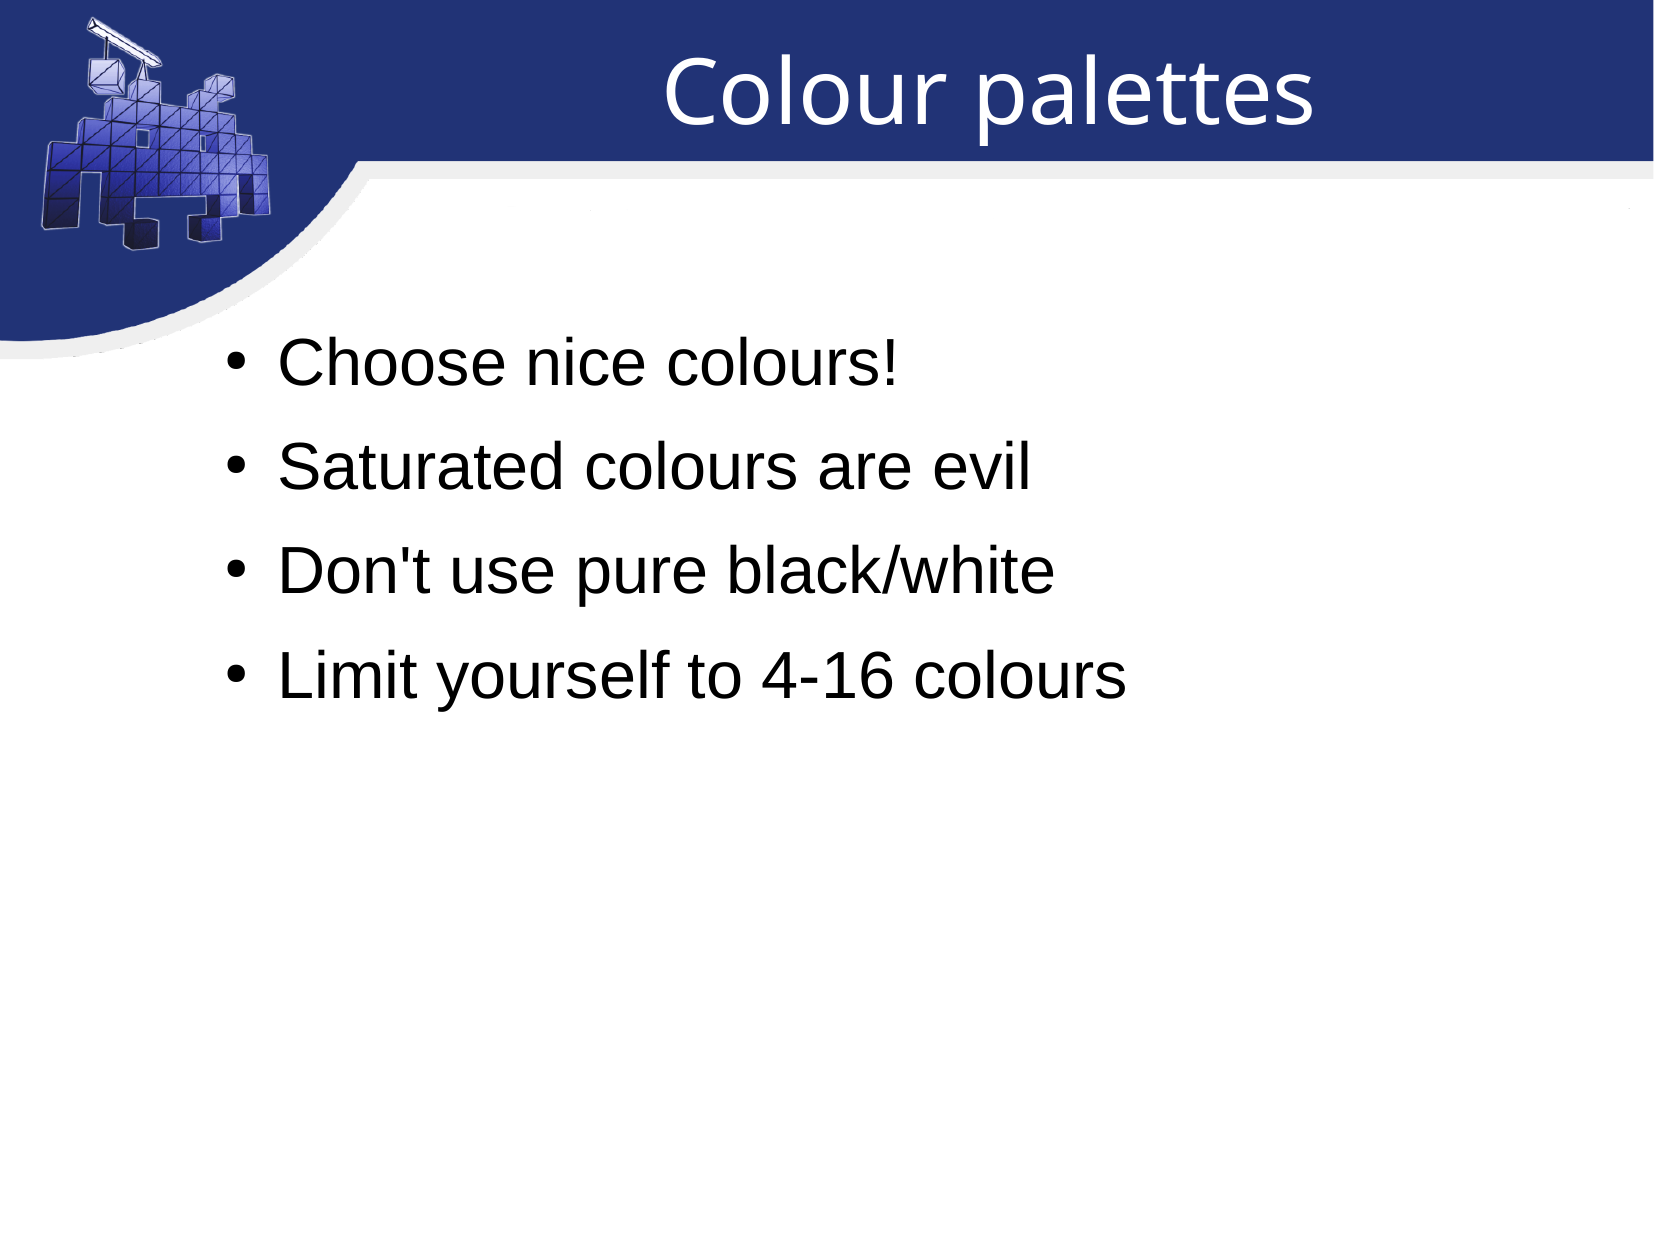

# Colour palettes
Choose nice colours!
Saturated colours are evil
Don't use pure black/white
Limit yourself to 4-16 colours